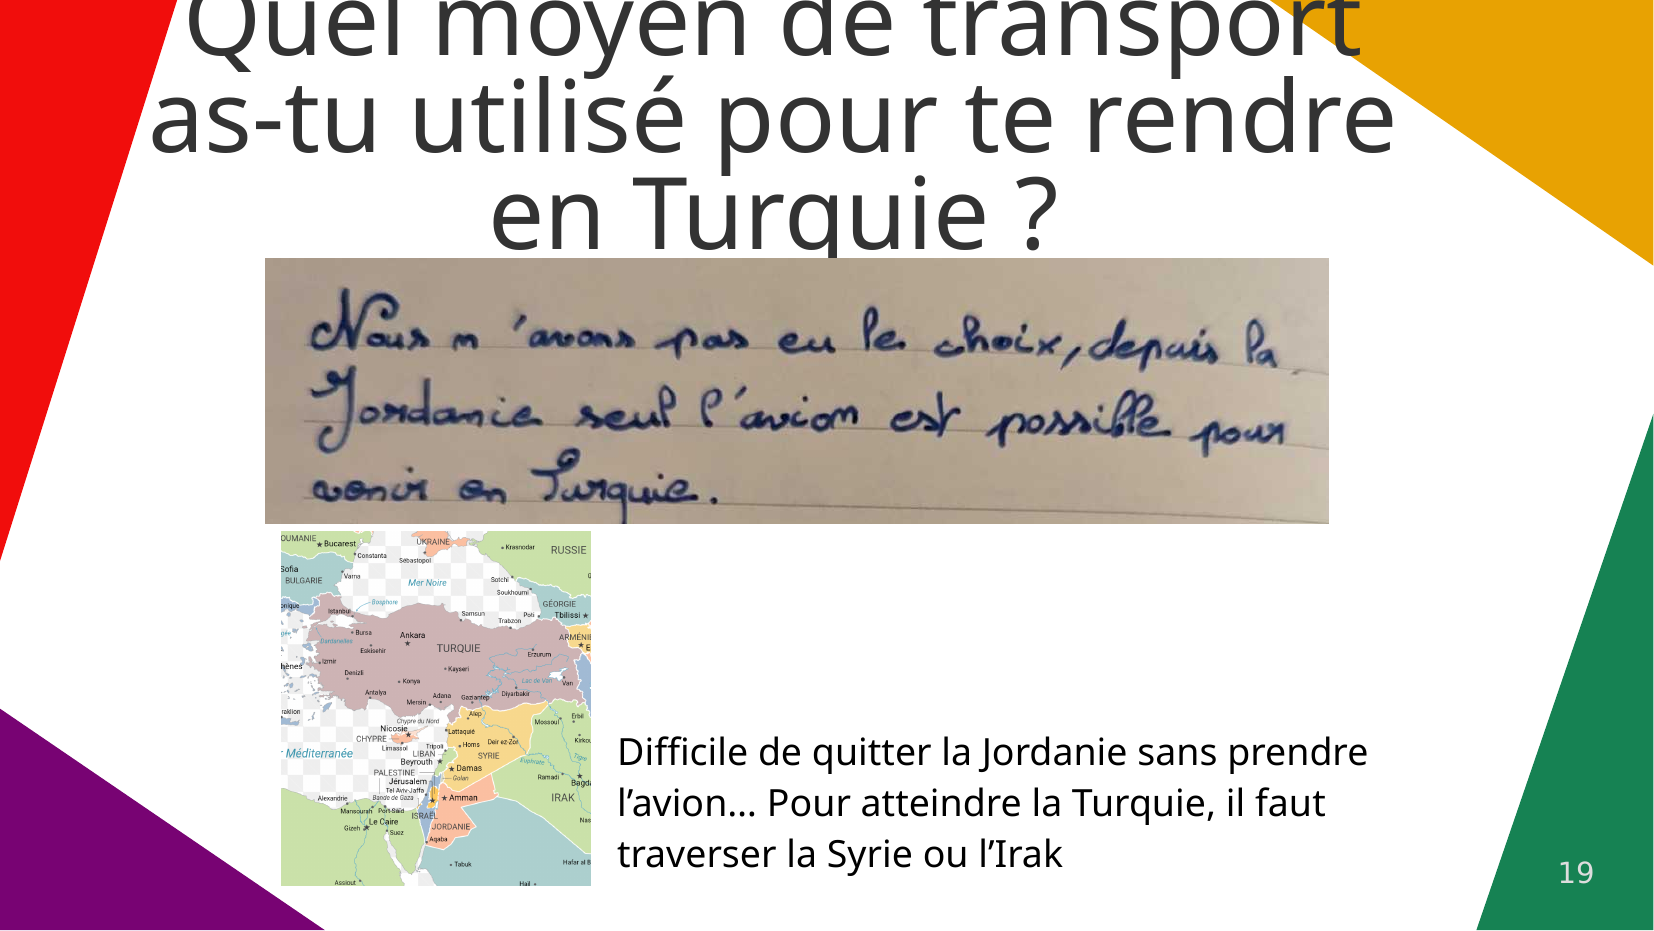

# Quel moyen de transport as-tu utilisé pour te rendre en Turquie ?
Difficile de quitter la Jordanie sans prendre l’avion… Pour atteindre la Turquie, il faut traverser la Syrie ou l’Irak
19